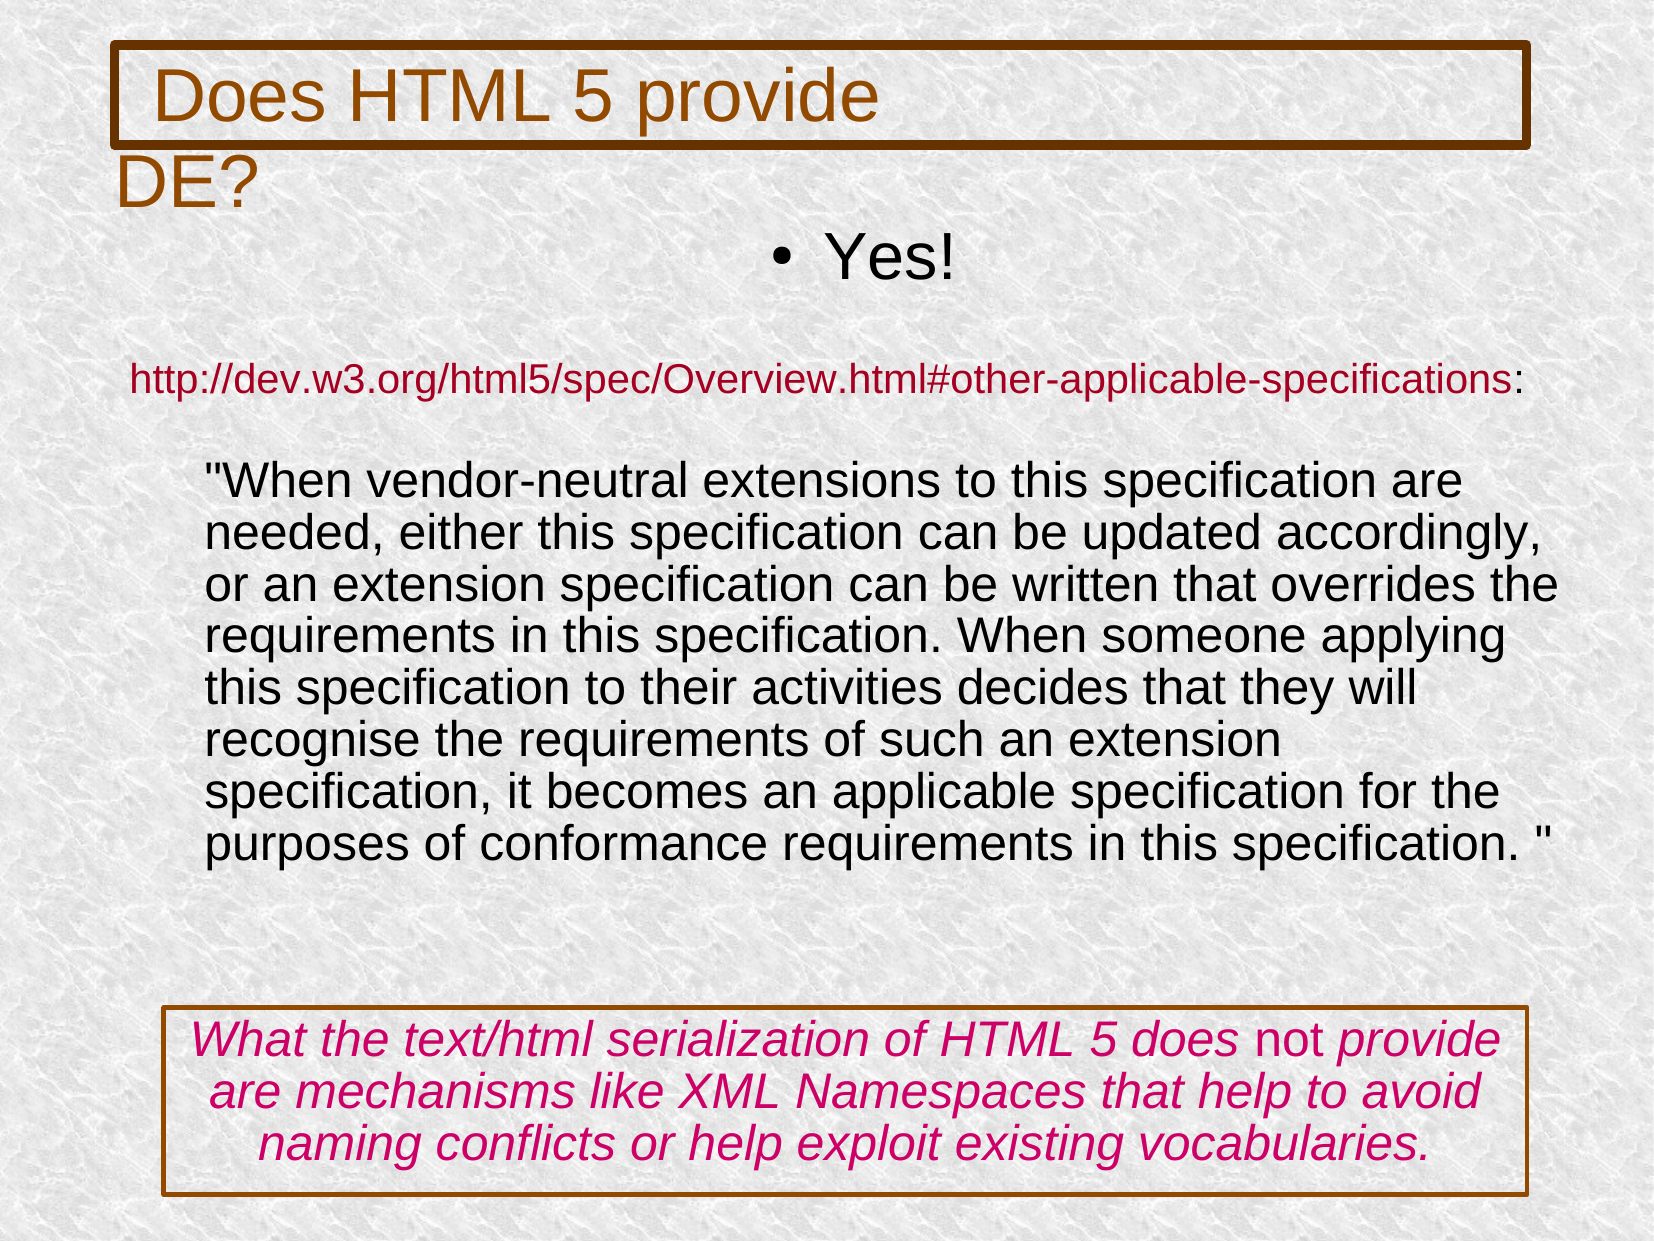

# Does HTML 5 provide DE?
Yes!
http://dev.w3.org/html5/spec/Overview.html#other-applicable-specifications:
"When vendor-neutral extensions to this specification are needed, either this specification can be updated accordingly, or an extension specification can be written that overrides the requirements in this specification. When someone applying this specification to their activities decides that they will recognise the requirements of such an extension specification, it becomes an applicable specification for the purposes of conformance requirements in this specification. "
What the text/html serialization of HTML 5 does not provide are mechanisms like XML Namespaces that help to avoid naming conflicts or help exploit existing vocabularies.